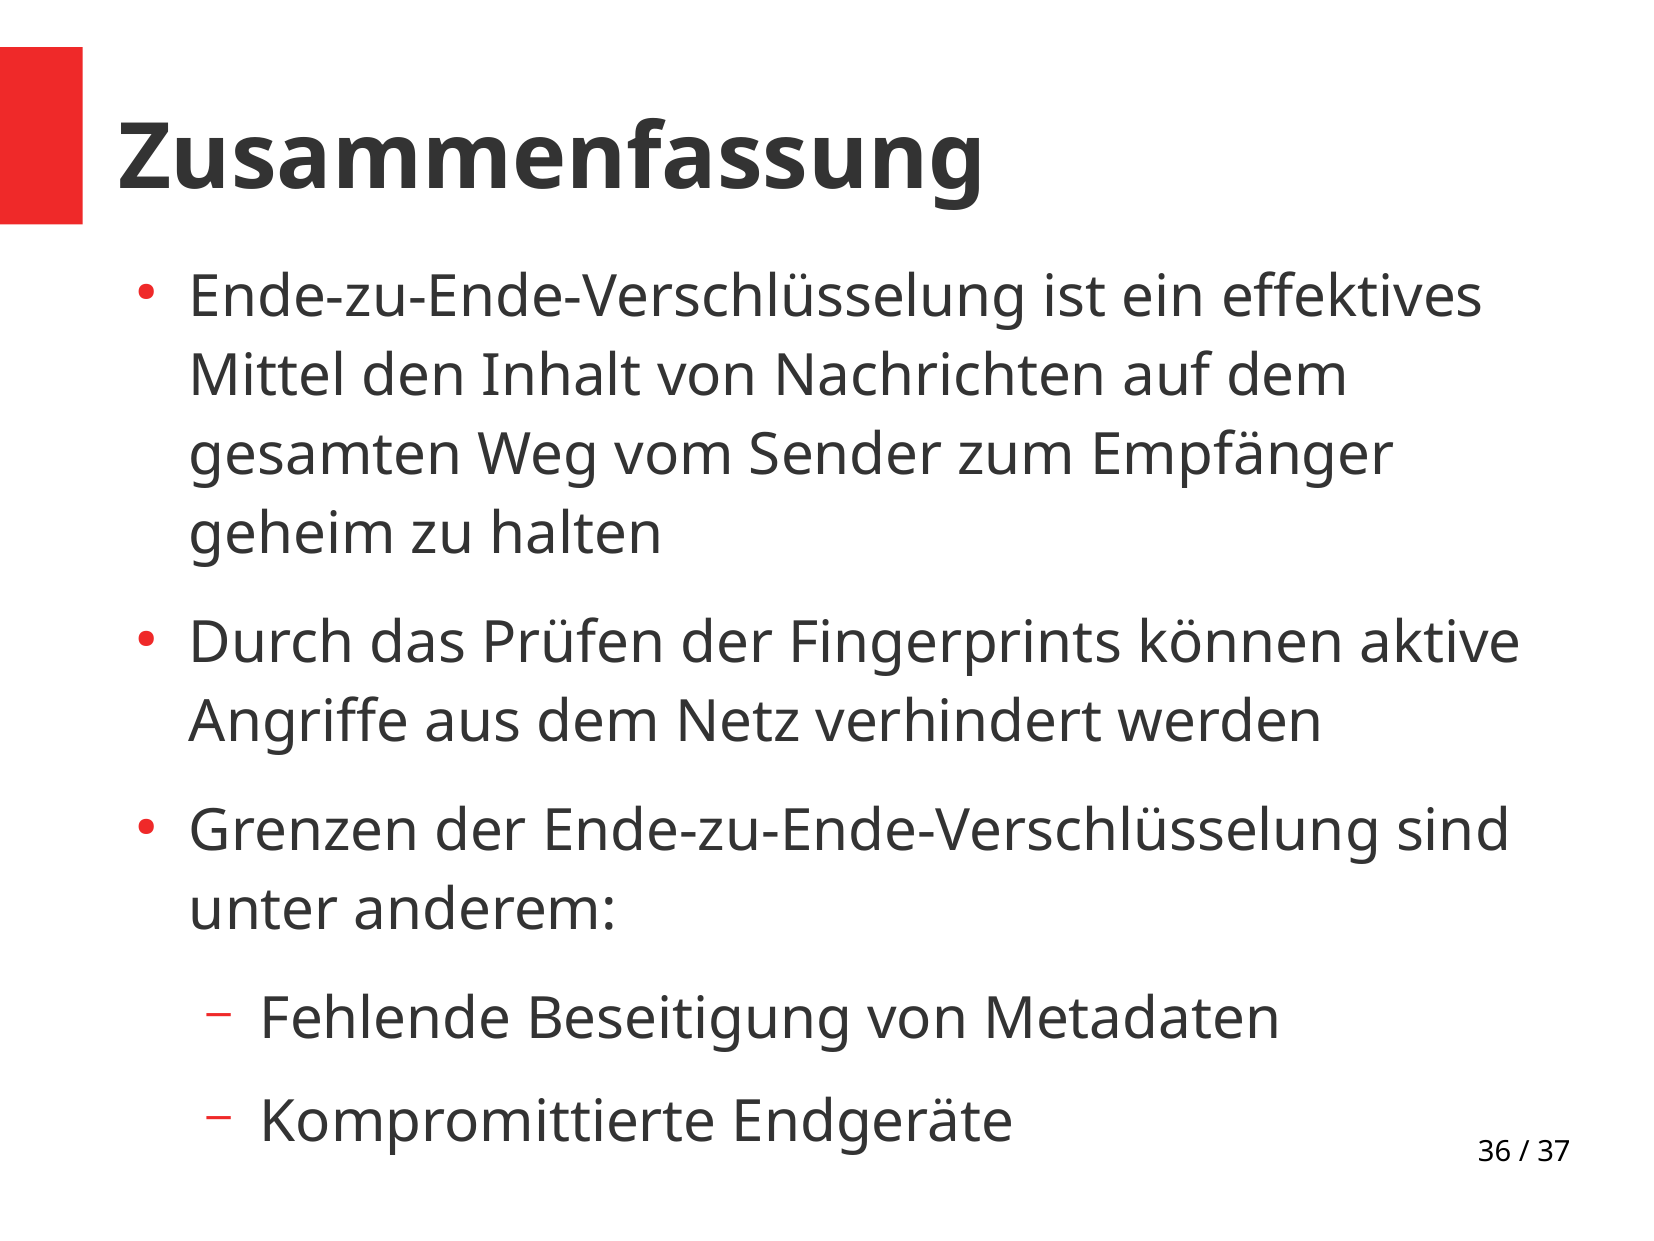

# Zusammenfassung
Ende-zu-Ende-Verschlüsselung ist ein effektives Mittel den Inhalt von Nachrichten auf dem gesamten Weg vom Sender zum Empfänger geheim zu halten
Durch das Prüfen der Fingerprints können aktive Angriffe aus dem Netz verhindert werden
Grenzen der Ende-zu-Ende-Verschlüsselung sind unter anderem:
Fehlende Beseitigung von Metadaten
Kompromittierte Endgeräte
36